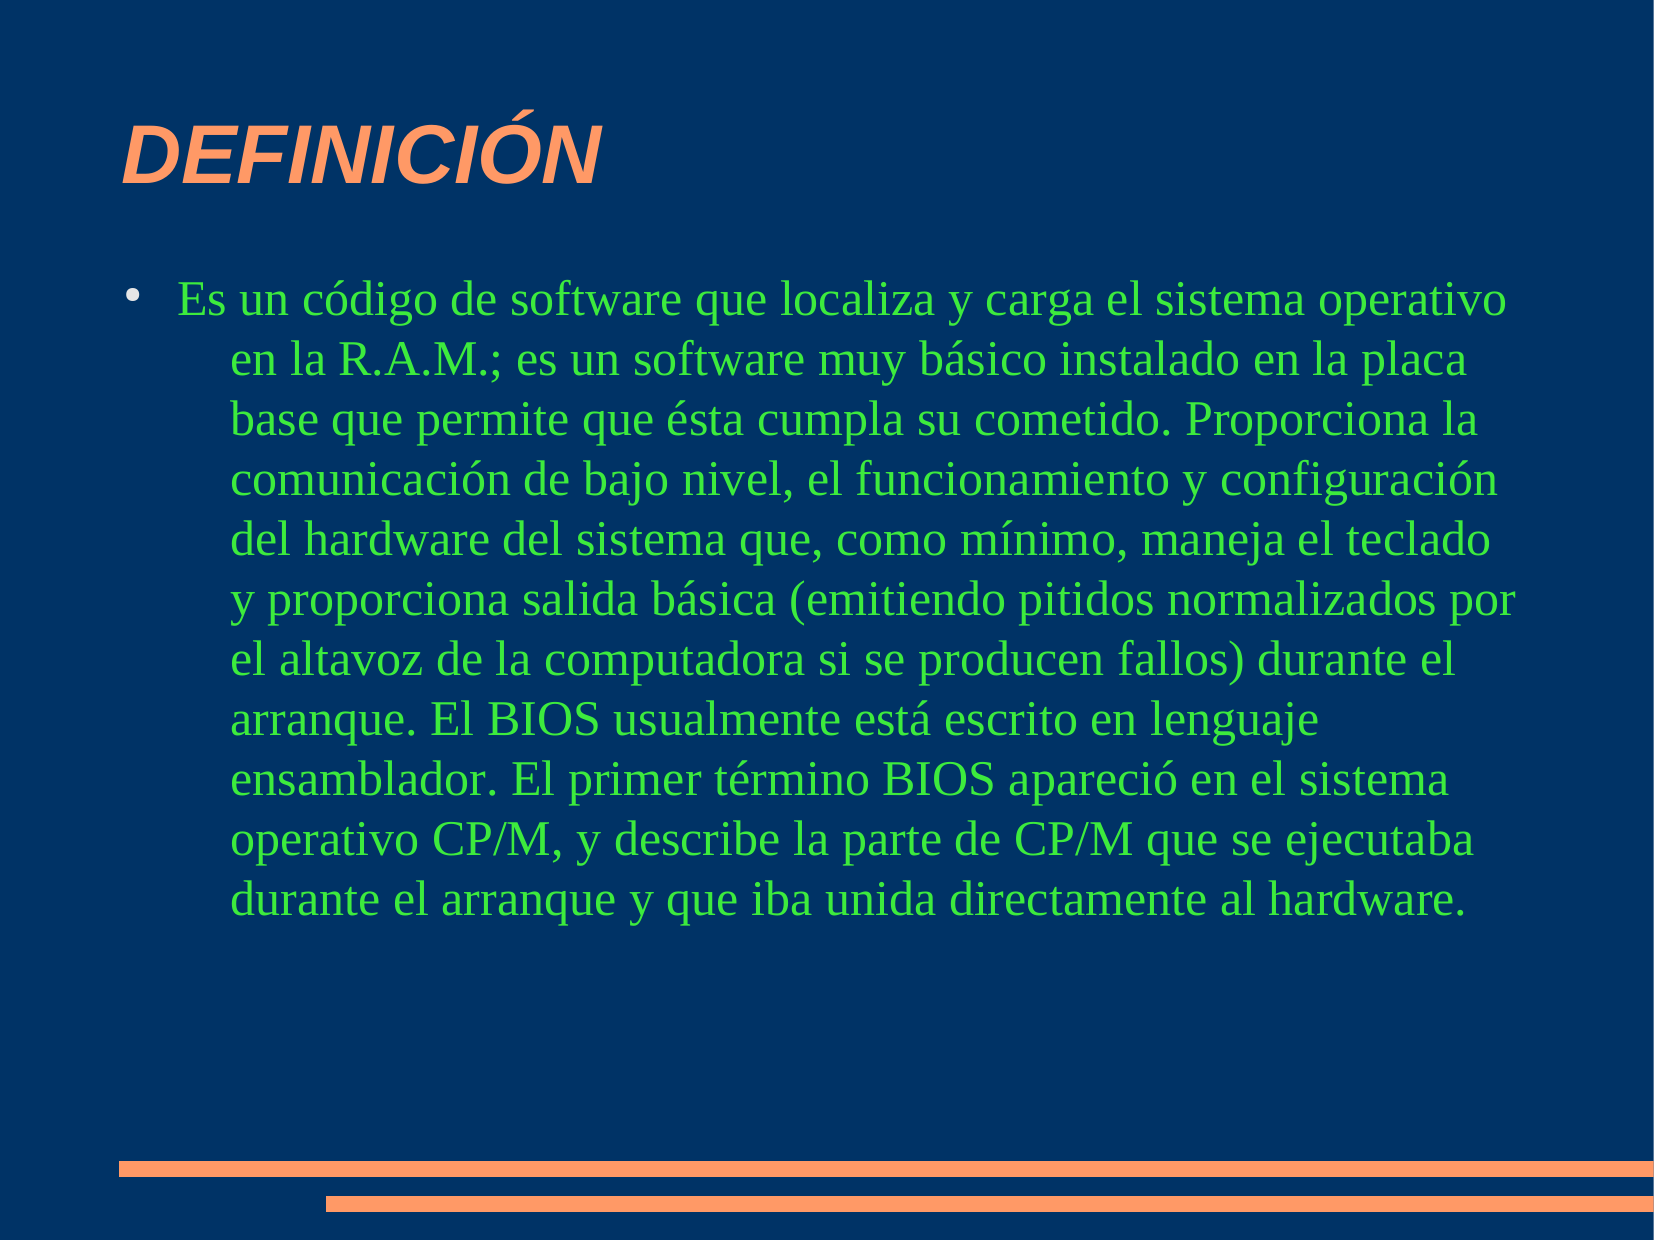

# DEFINICIÓN
Es un código de software que localiza y carga el sistema operativo en la R.A.M.; es un software muy básico instalado en la placa base que permite que ésta cumpla su cometido. Proporciona la comunicación de bajo nivel, el funcionamiento y configuración del hardware del sistema que, como mínimo, maneja el teclado y proporciona salida básica (emitiendo pitidos normalizados por el altavoz de la computadora si se producen fallos) durante el arranque. El BIOS usualmente está escrito en lenguaje ensamblador. El primer término BIOS apareció en el sistema operativo CP/M, y describe la parte de CP/M que se ejecutaba durante el arranque y que iba unida directamente al hardware.